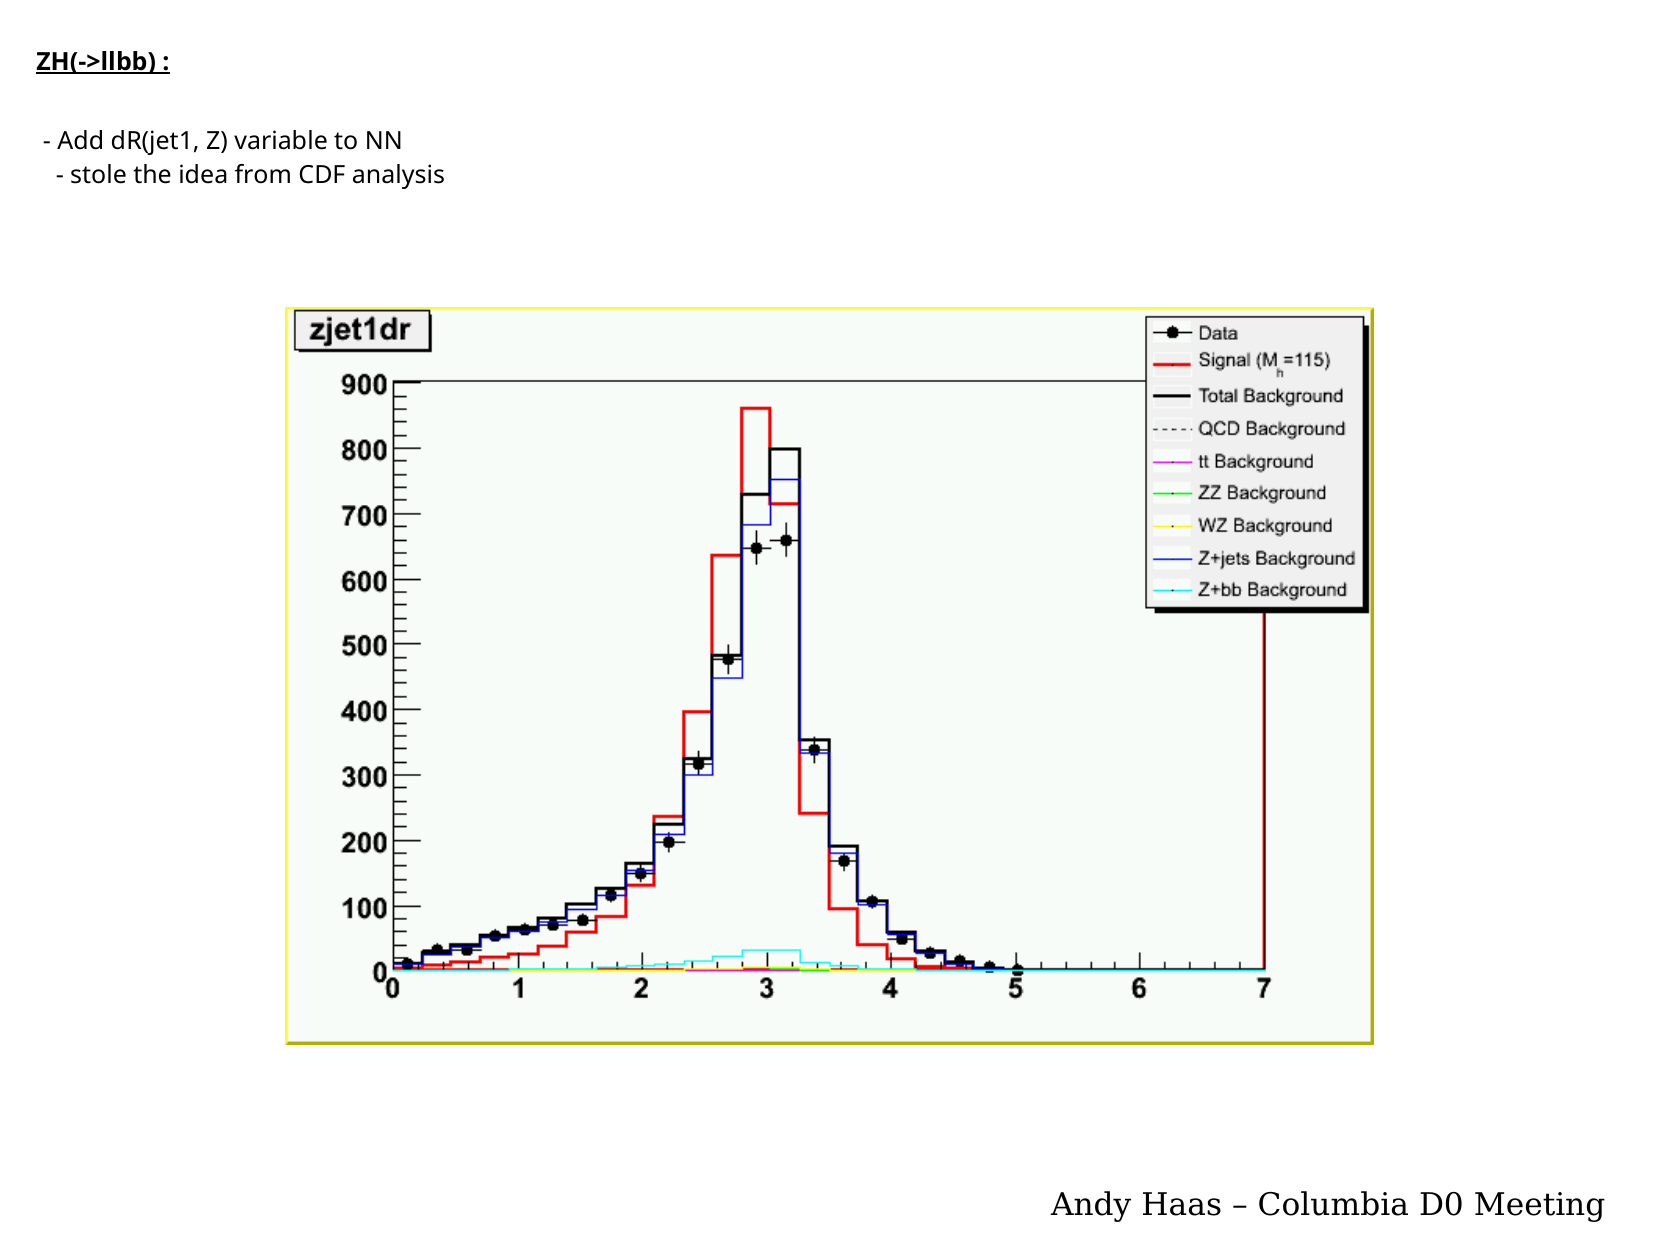

ZH(->llbb) :
 - Add dR(jet1, Z) variable to NN
 - stole the idea from CDF analysis